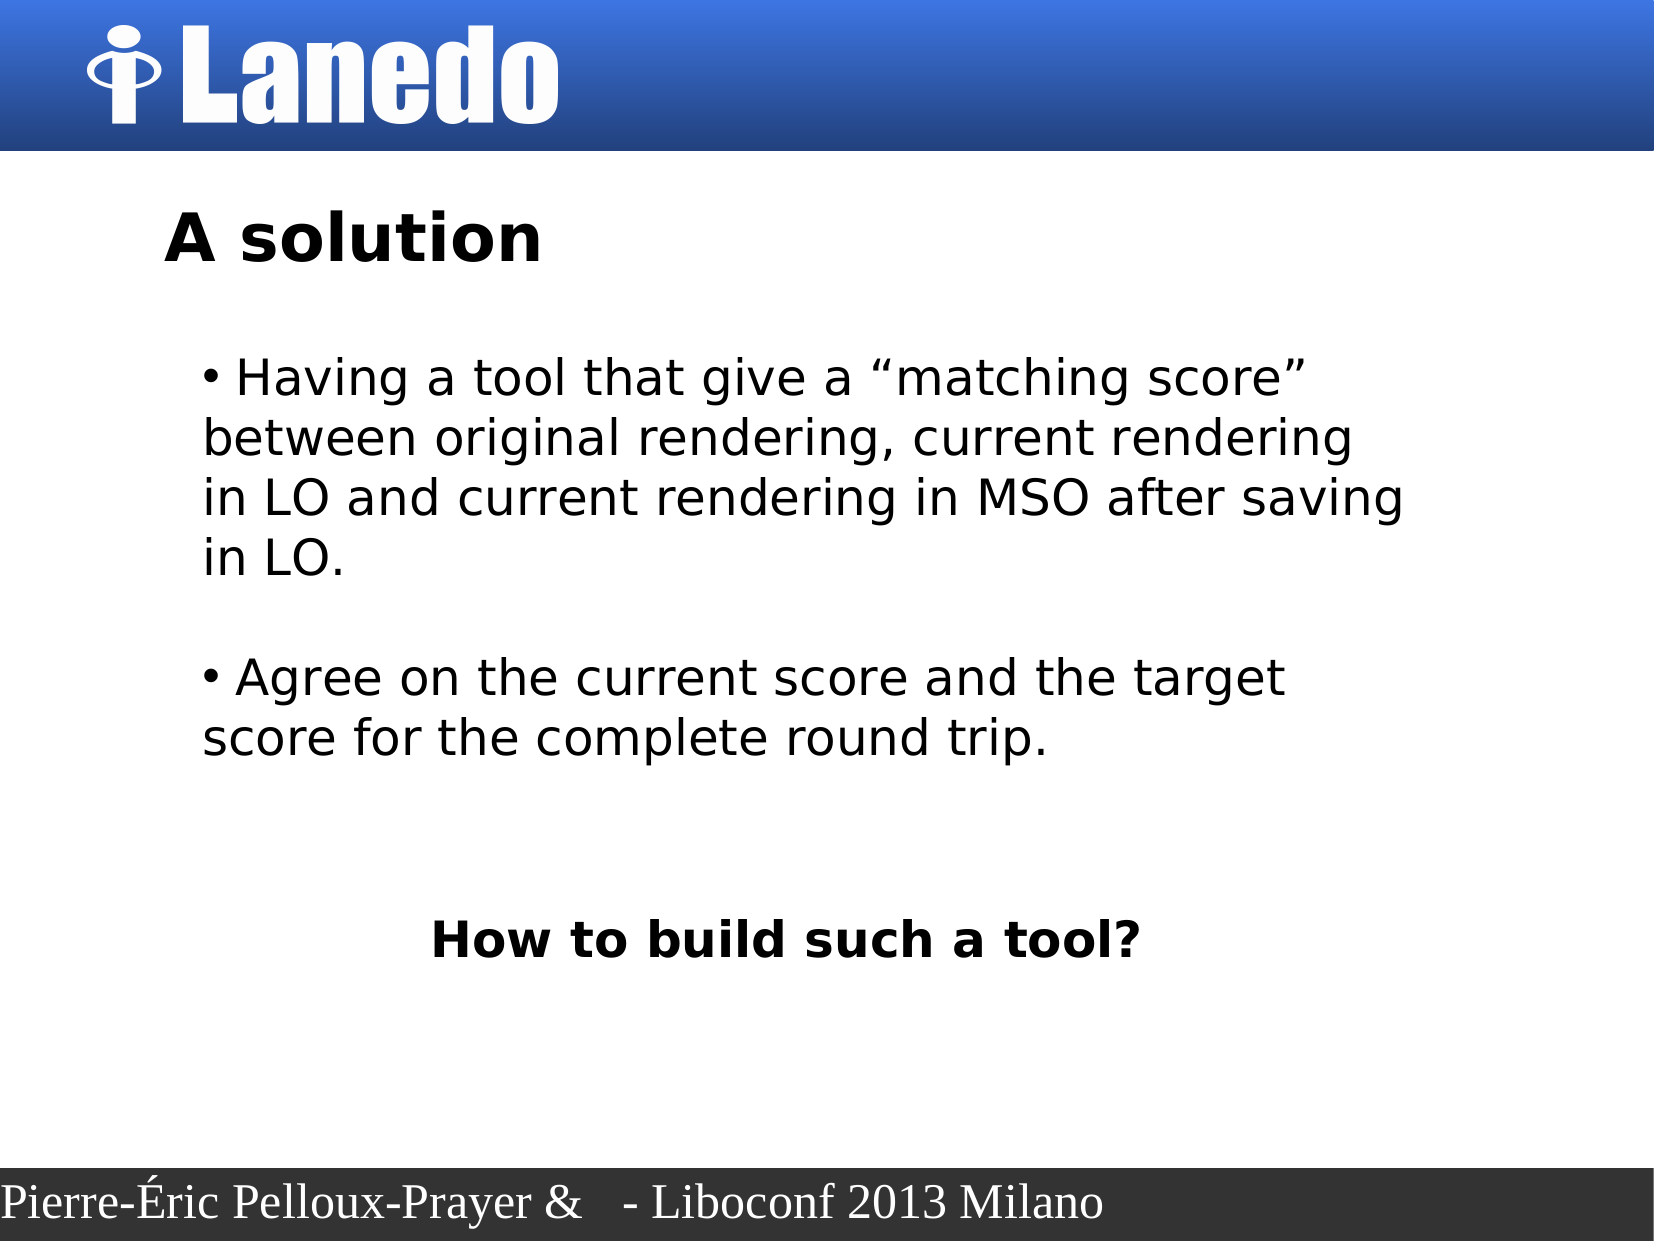

A solution
 Having a tool that give a “matching score” between original rendering, current rendering in LO and current rendering in MSO after saving in LO.
 Agree on the current score and the target score for the complete round trip.
How to build such a tool?